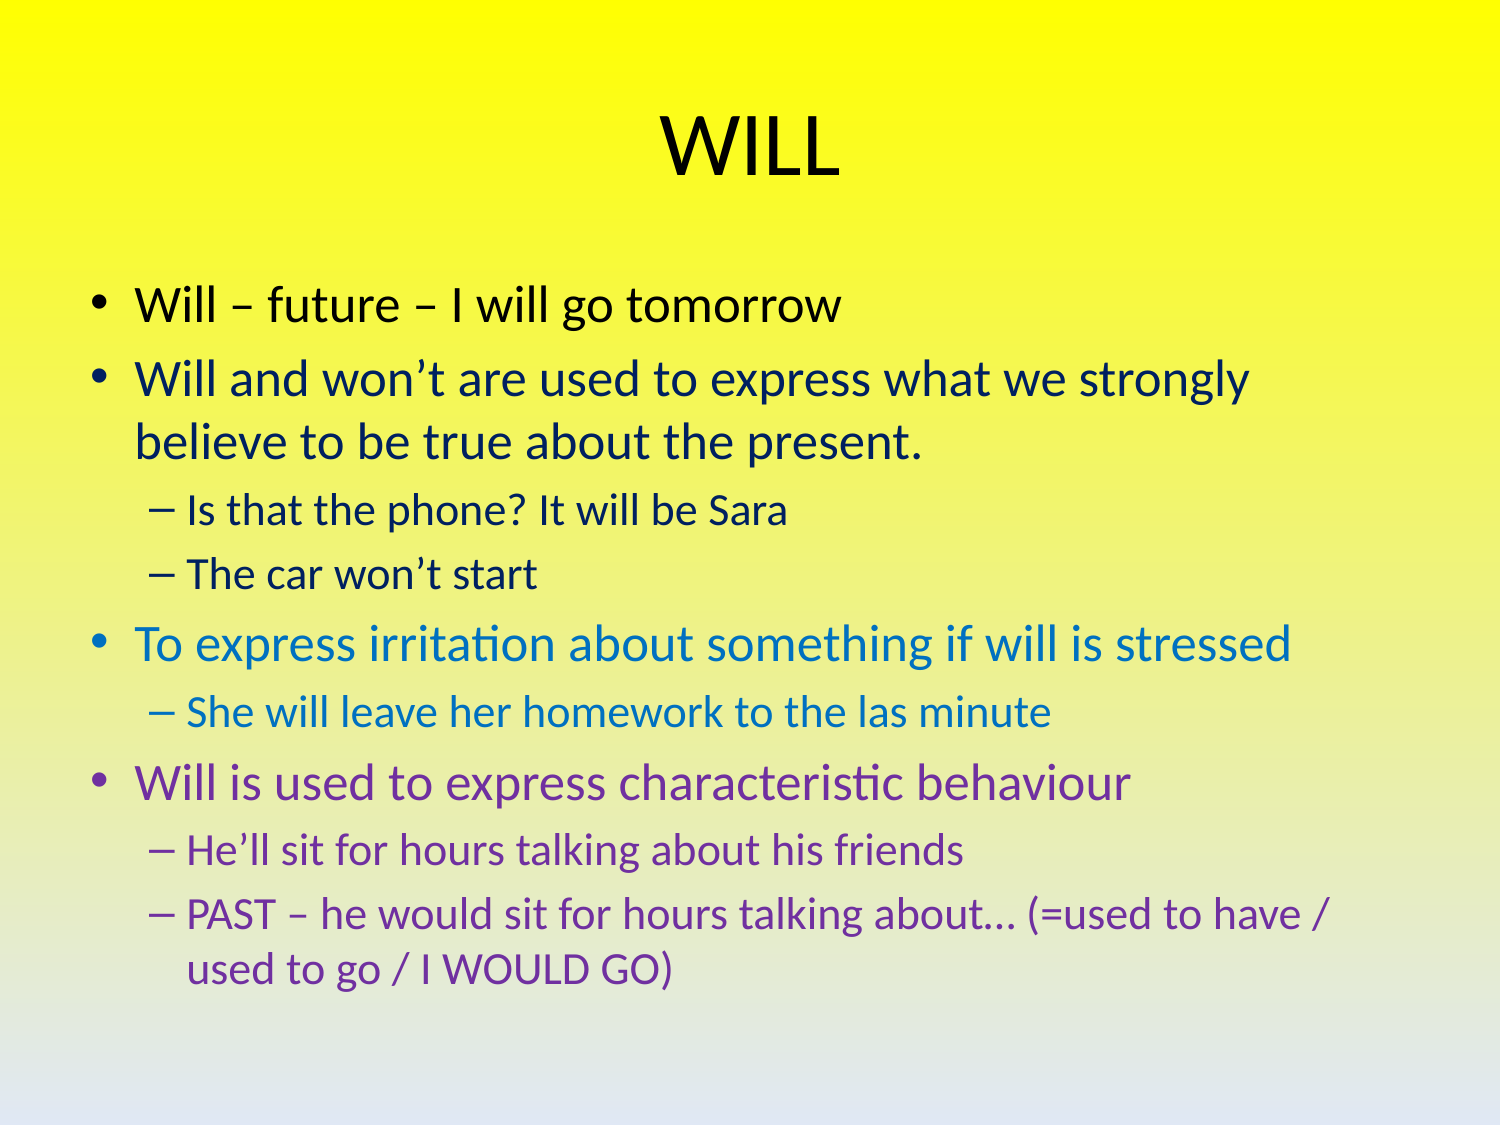

# WILL
Will – future – I will go tomorrow
Will and won’t are used to express what we strongly believe to be true about the present.
Is that the phone? It will be Sara
The car won’t start
To express irritation about something if will is stressed
She will leave her homework to the las minute
Will is used to express characteristic behaviour
He’ll sit for hours talking about his friends
PAST – he would sit for hours talking about… (=used to have / used to go / I WOULD GO)